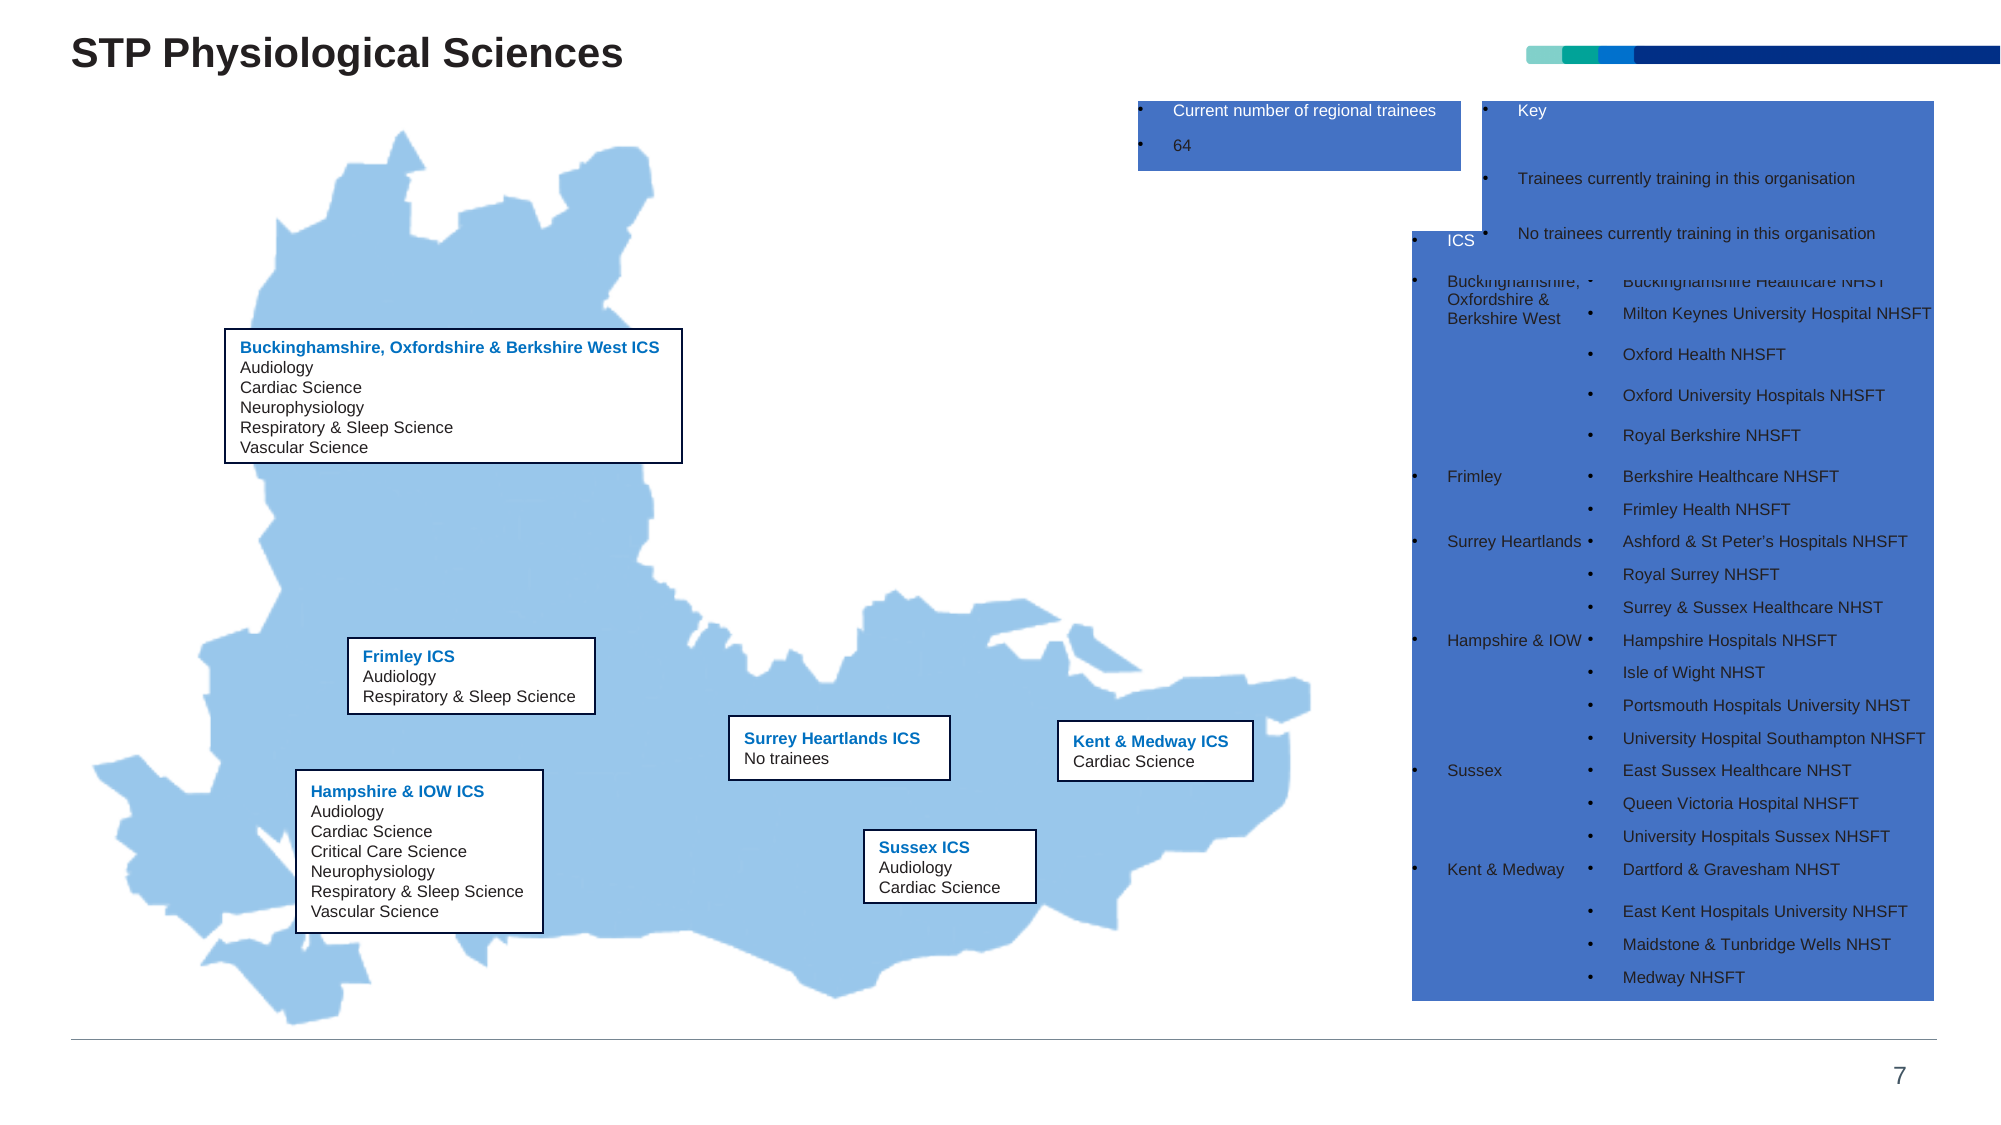

# STP Physiological Sciences
| Current number of regional trainees |
| --- |
| 64 |
| Key | |
| --- | --- |
| Trainees currently training in this organisation | |
| No trainees currently training in this organisation | |
| ICS | Organisation |
| --- | --- |
| Buckinghamshire, Oxfordshire & Berkshire West | Buckinghamshire Healthcare NHST |
| | Milton Keynes University Hospital NHSFT |
| | Oxford Health NHSFT |
| | Oxford University Hospitals NHSFT |
| | Royal Berkshire NHSFT |
| Frimley | Berkshire Healthcare NHSFT |
| | Frimley Health NHSFT |
| Surrey Heartlands | Ashford & St Peter’s Hospitals NHSFT |
| | Royal Surrey NHSFT |
| | Surrey & Sussex Healthcare NHST |
| Hampshire & IOW | Hampshire Hospitals NHSFT |
| | Isle of Wight NHST |
| | Portsmouth Hospitals University NHST |
| | University Hospital Southampton NHSFT |
| Sussex | East Sussex Healthcare NHST |
| | Queen Victoria Hospital NHSFT |
| | University Hospitals Sussex NHSFT |
| Kent & Medway | Dartford & Gravesham NHST |
| | East Kent Hospitals University NHSFT |
| | Maidstone & Tunbridge Wells NHST |
| | Medway NHSFT |
Buckinghamshire, Oxfordshire & Berkshire West ICS
Audiology
Cardiac Science
Neurophysiology
Respiratory & Sleep Science
Vascular Science
Frimley ICS
Audiology
Respiratory & Sleep Science
Surrey Heartlands ICS
No trainees
Kent & Medway ICS
Cardiac Science
Hampshire & IOW ICS
Audiology
Cardiac Science
Critical Care Science
Neurophysiology
Respiratory & Sleep Science
Vascular Science
Sussex ICS
Audiology
Cardiac Science